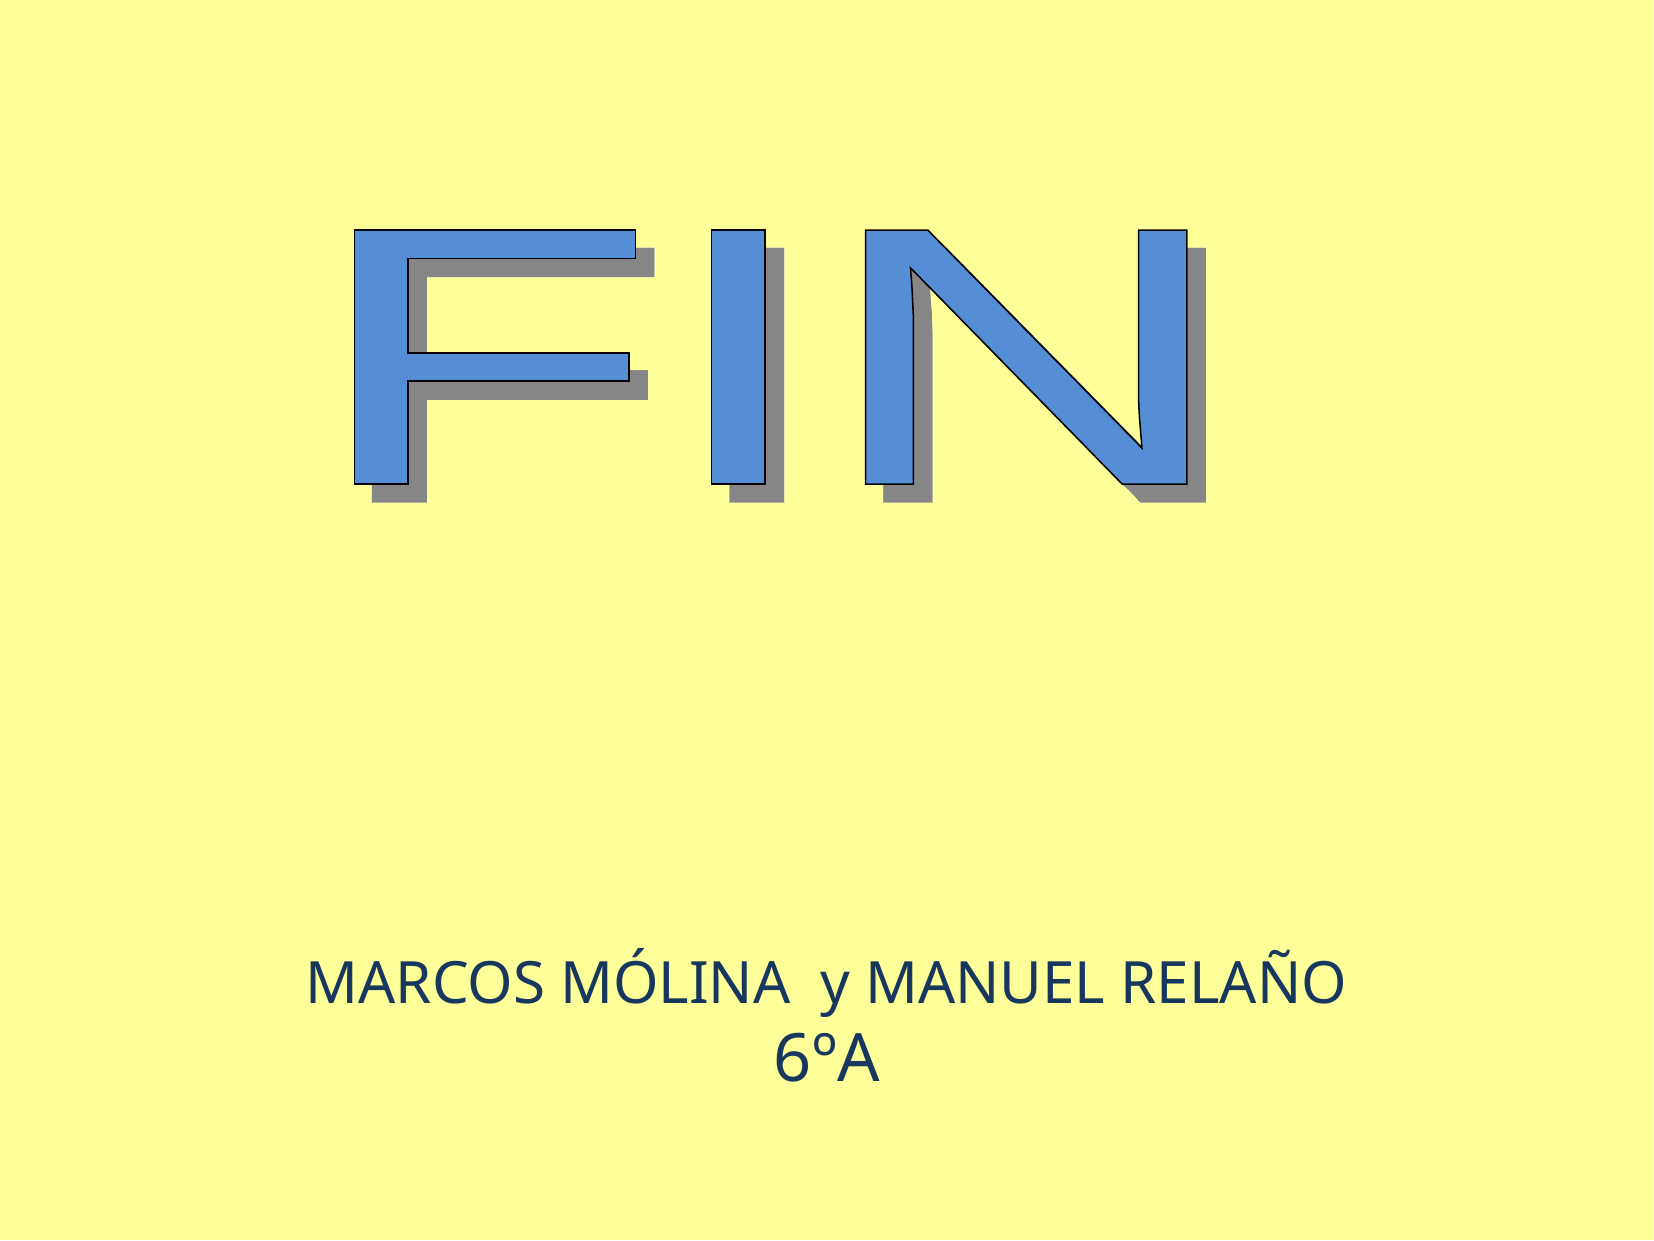

FIN
# MARCOS MÓLINA y MANUEL RELAÑO 6ºA